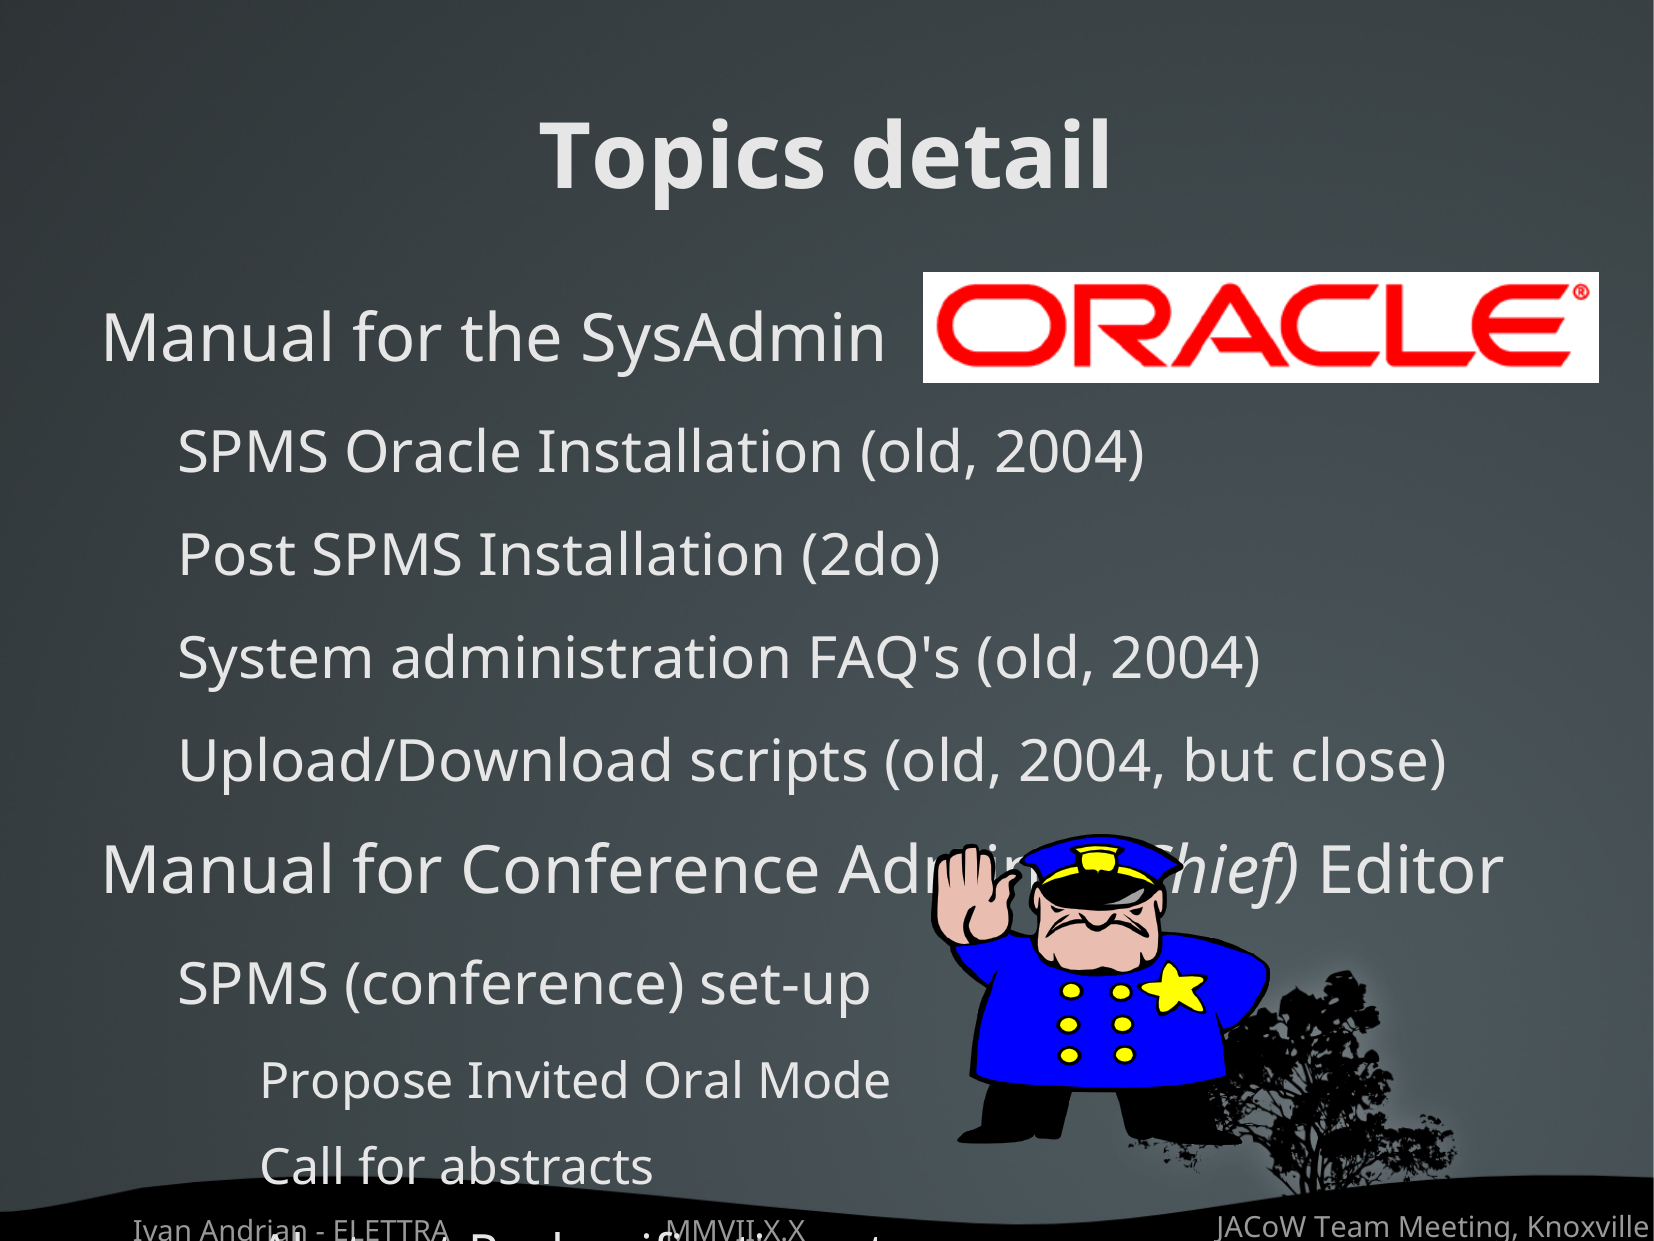

# Topics detail
Manual for the SysAdmin
SPMS Oracle Installation (old, 2004)
Post SPMS Installation (2do)
System administration FAQ's (old, 2004)
Upload/Download scripts (old, 2004, but close)
Manual for Conference Admin – (Chief) Editor
SPMS (conference) set-up
Propose Invited Oral Mode
Call for abstracts
Abstract Reclassification etc.
4
Ivan Andrian - ELETTRA
MMVII.X.X